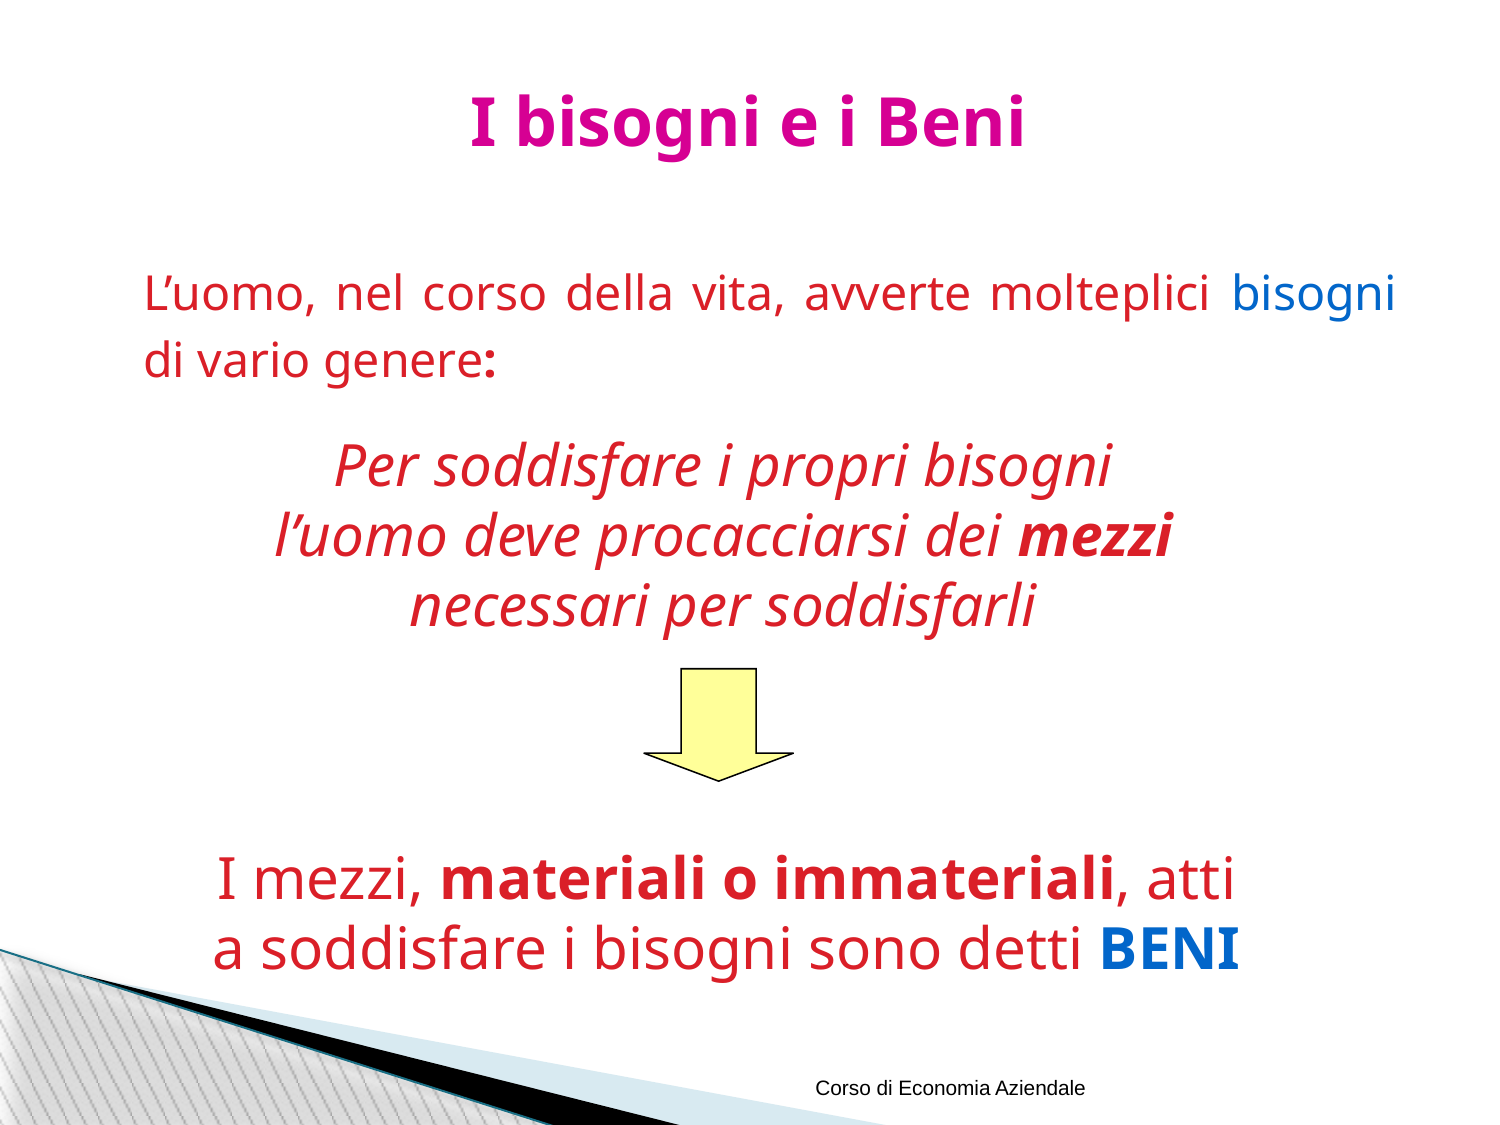

I bisogni e i Beni
# L’uomo, nel corso della vita, avverte molteplici bisogni di vario genere:
Per soddisfare i propri bisogni l’uomo deve procacciarsi dei mezzi necessari per soddisfarli
I mezzi, materiali o immateriali, atti a soddisfare i bisogni sono detti BENI
Corso di Economia Aziendale